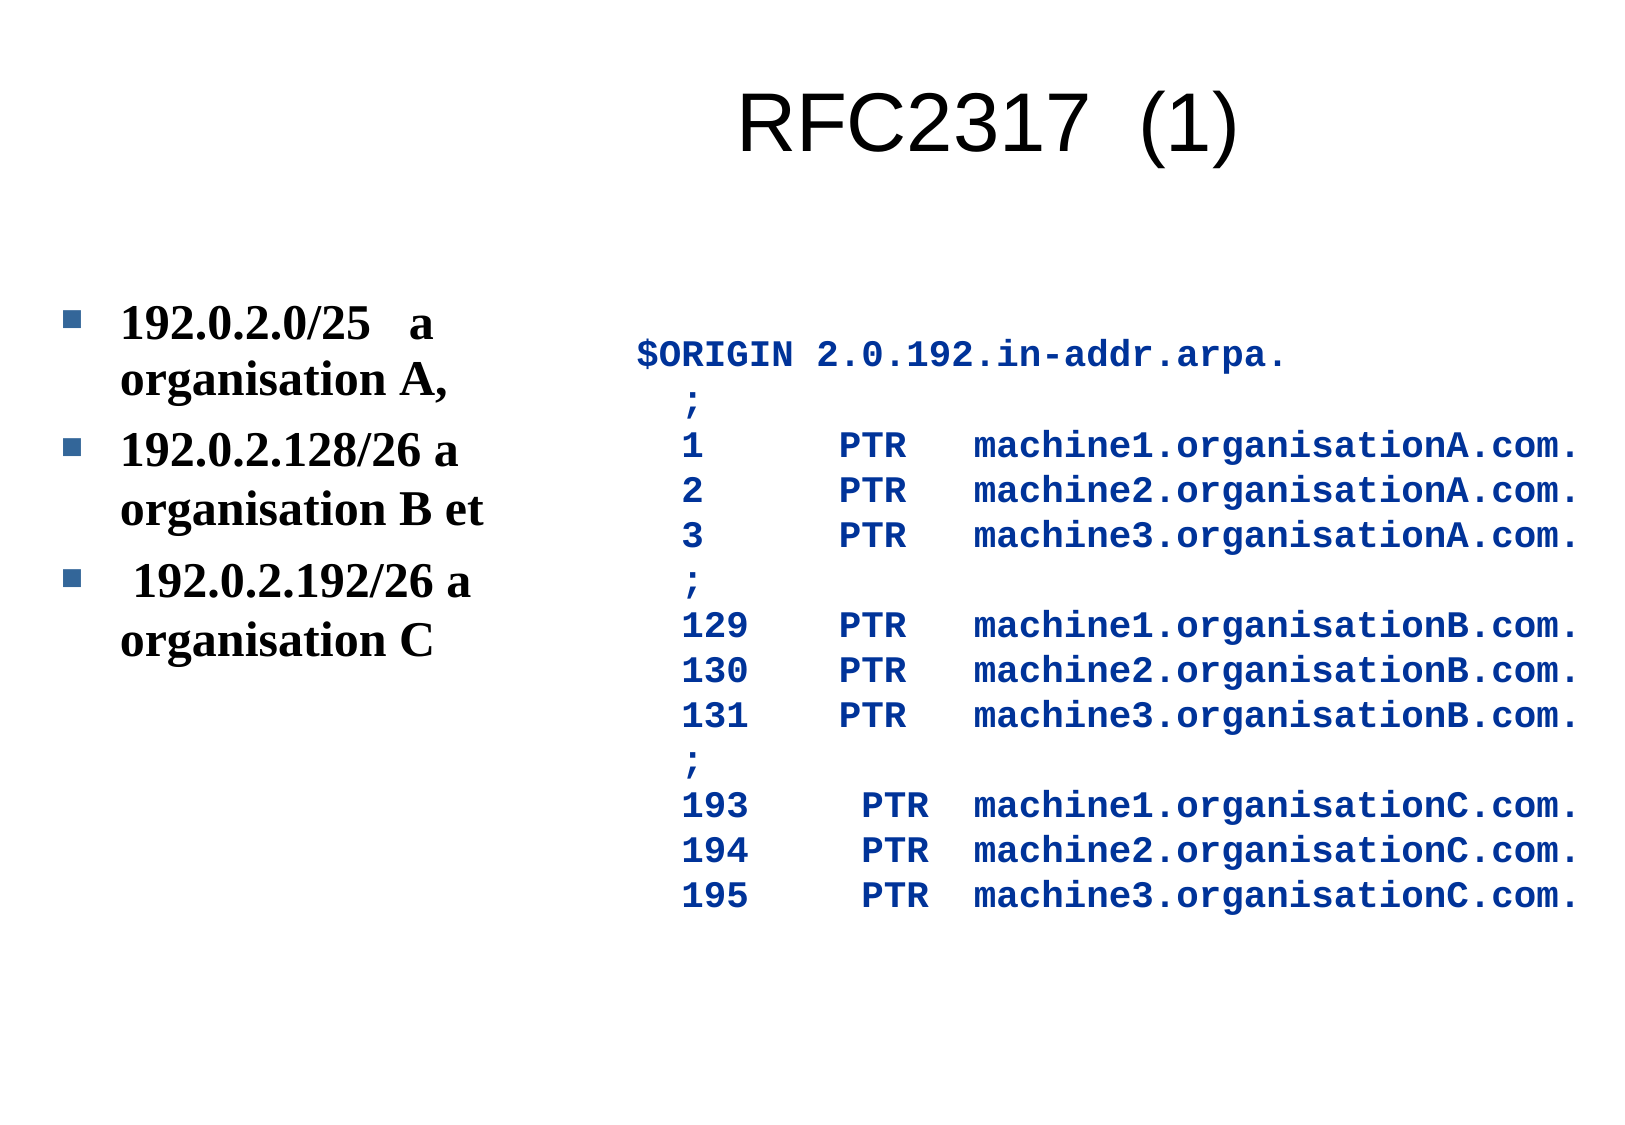

RFC2317 (1)
192.0.2.0/25 a organisation A,
192.0.2.128/26 a organisation B et
 192.0.2.192/26 a organisation C
 $ORIGIN 2.0.192.in-addr.arpa.
 ;
 1 PTR machine1.organisationA.com.
 2 PTR machine2.organisationA.com.
 3 PTR machine3.organisationA.com.
 ;
 129 PTR machine1.organisationB.com.
 130 PTR machine2.organisationB.com.
 131 PTR machine3.organisationB.com.
 ;
 193 PTR machine1.organisationC.com.
 194 PTR machine2.organisationC.com.
 195 PTR machine3.organisationC.com.